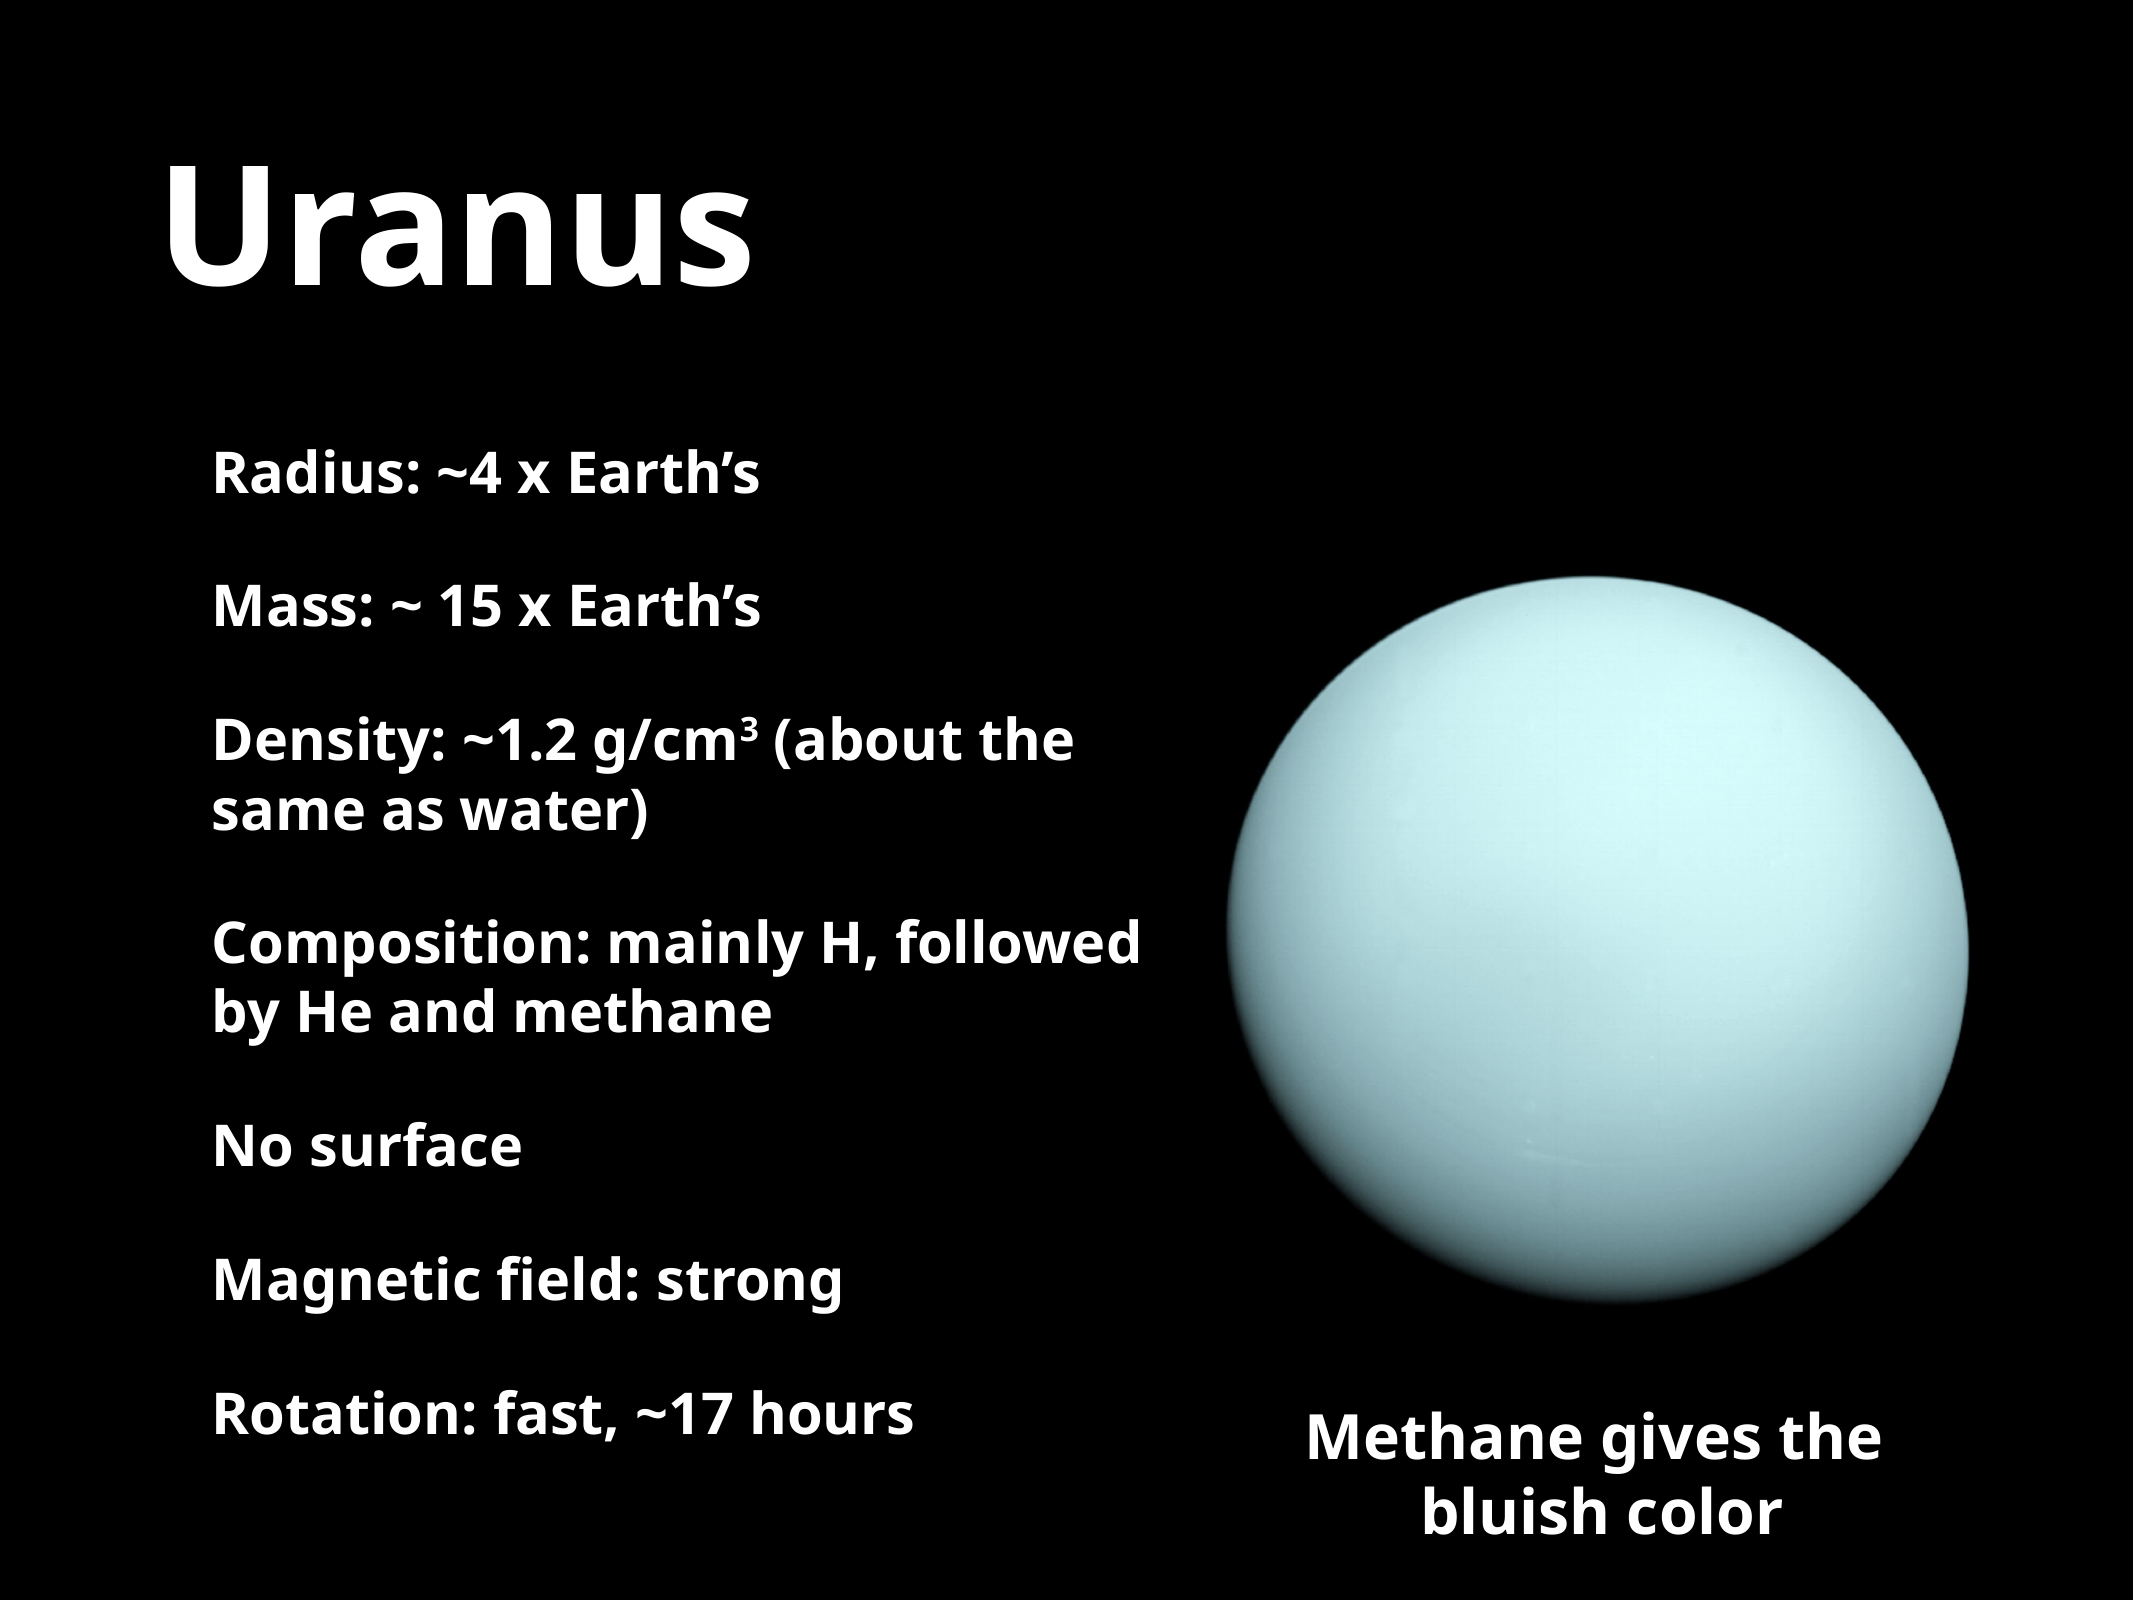

# Uranus
Radius: ~4 x Earth’s
Mass: ~ 15 x Earth’s
Density: ~1.2 g/cm3 (about the same as water)
Composition: mainly H, followed by He and methane
No surface
Magnetic field: strong
Rotation: fast, ~17 hours
Methane gives the
bluish color